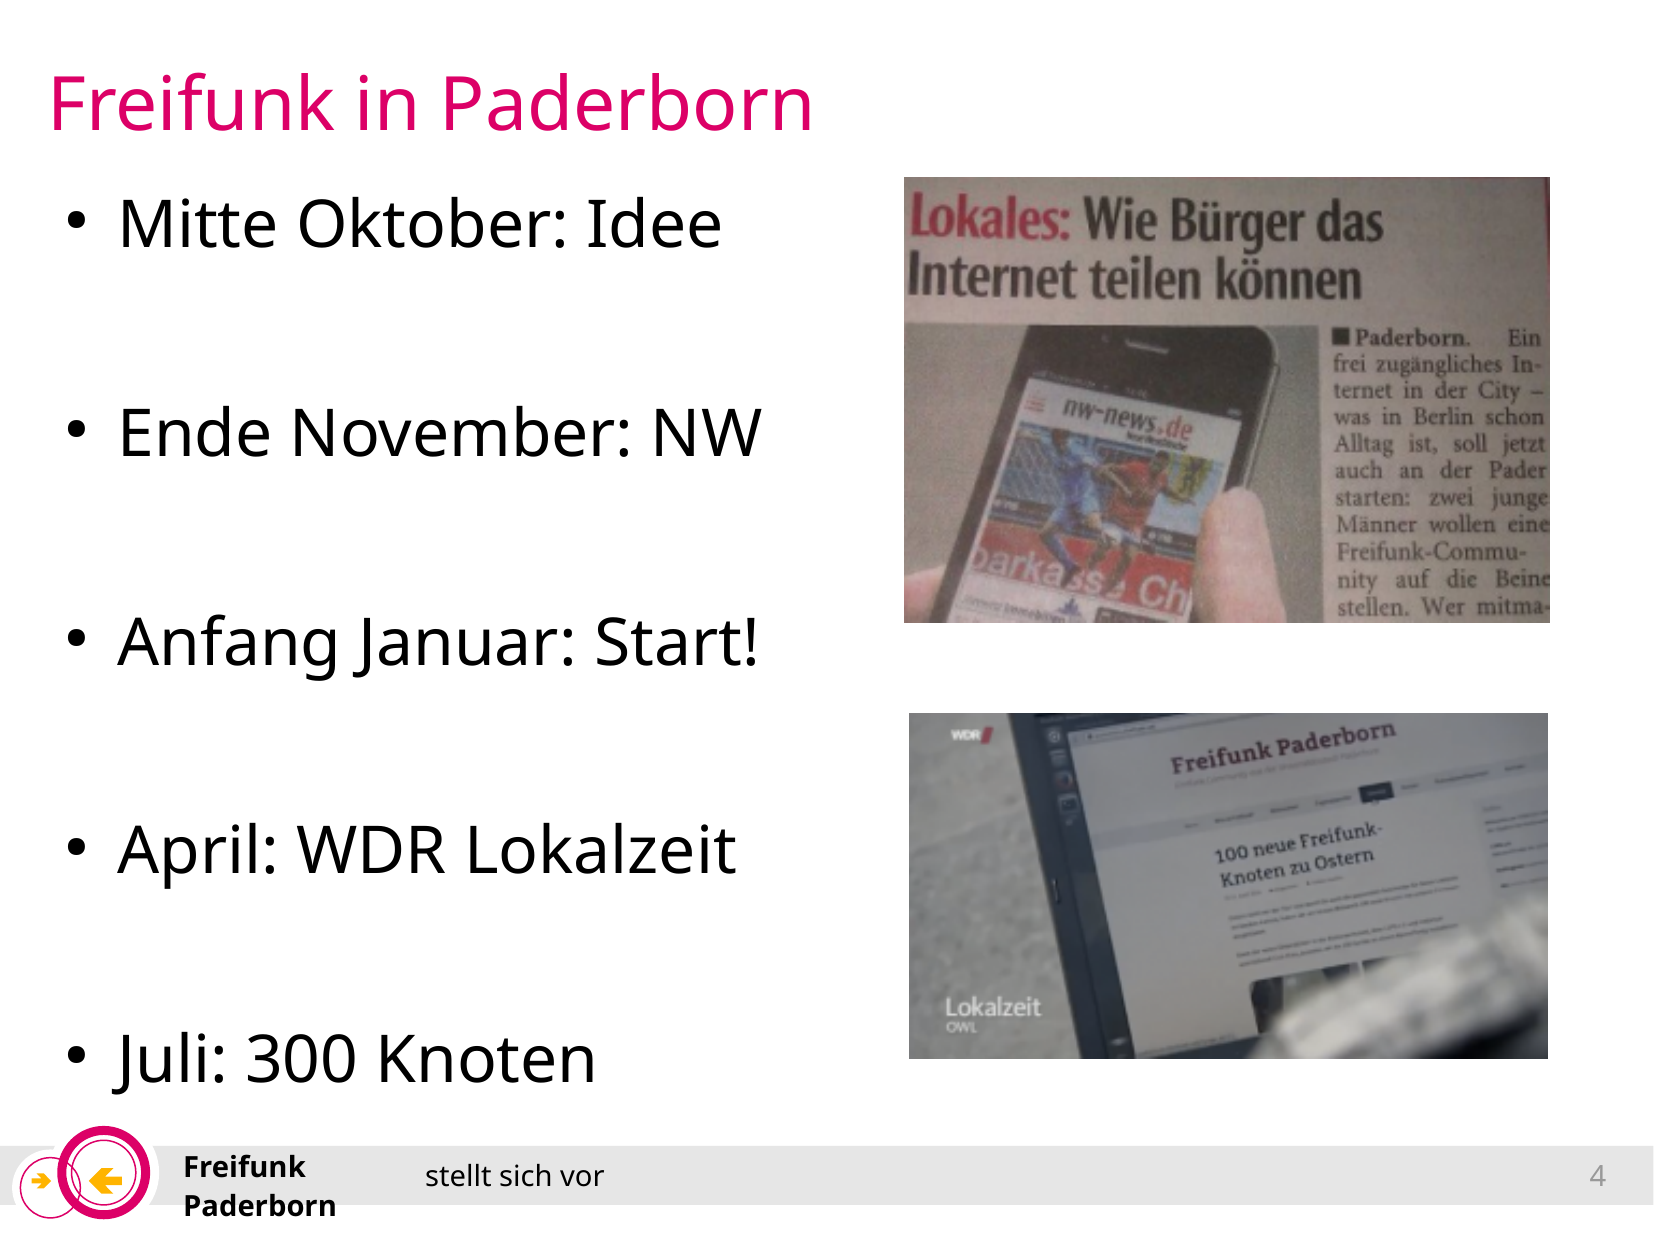

# Freifunk in Paderborn
Mitte Oktober: Idee
Ende November: NW
Anfang Januar: Start!
April: WDR Lokalzeit
Juli: 300 Knoten
stellt sich vor
4